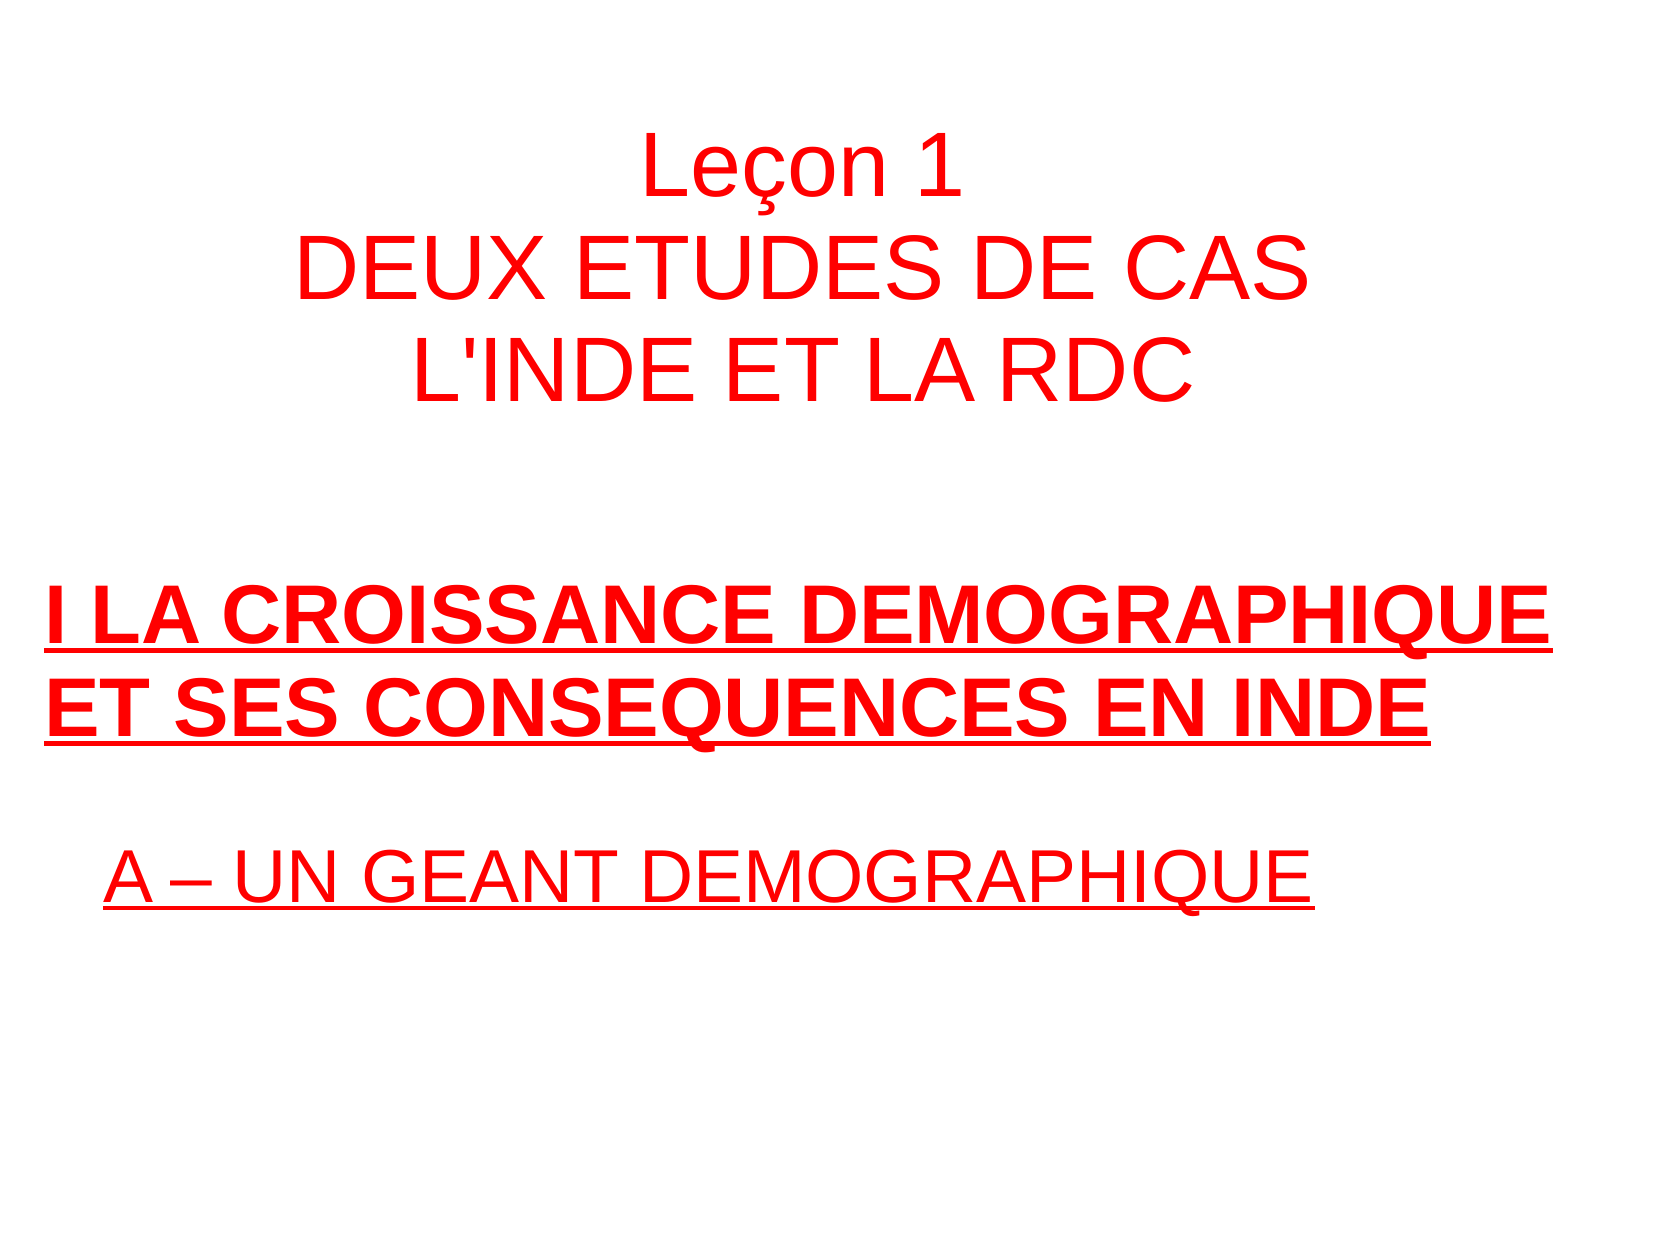

# Leçon 1 DEUX ETUDES DE CAS L'INDE ET LA RDC
I LA CROISSANCE DEMOGRAPHIQUE
ET SES CONSEQUENCES EN INDE
A – UN GEANT DEMOGRAPHIQUE